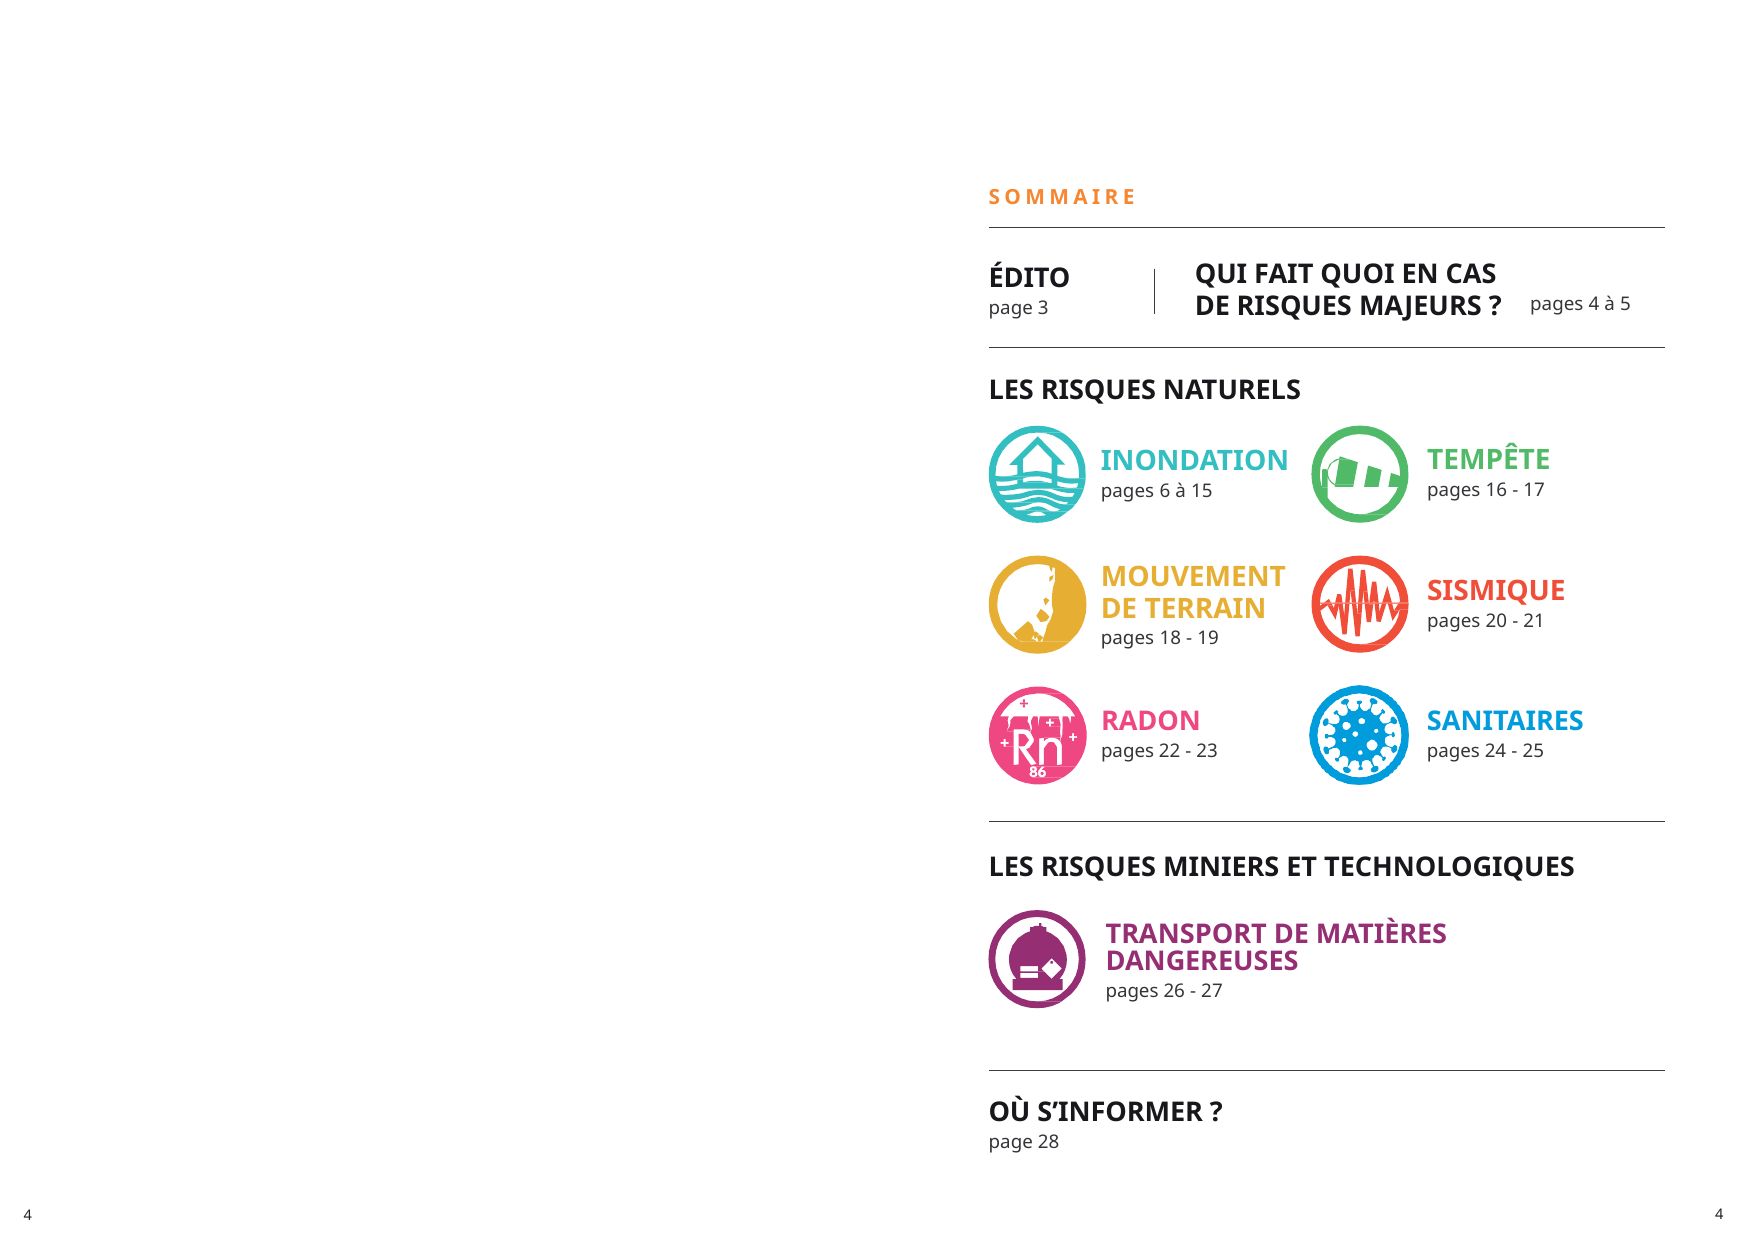

SOMMAIRE
QUI FAIT QUOI EN CAS DE RISQUES MAJEURS ?
ÉDITO
page 3
pages 4 à 5
LES RISQUES NATURELS
TEMPÊTE
pages 16 - 17
INONDATION
pages 6 à 15
MOUVEMENT DE TERRAIN
pages 18 - 19
SISMIQUE
pages 20 - 21
RADON
pages 22 - 23
SANITAIRES
pages 24 - 25
LES RISQUES MINIERS ET TECHNOLOGIQUES
TRANSPORT DE MATIÈRES
DANGEREUSES
pages 26 - 27
OÙ S’INFORMER ?
page 28